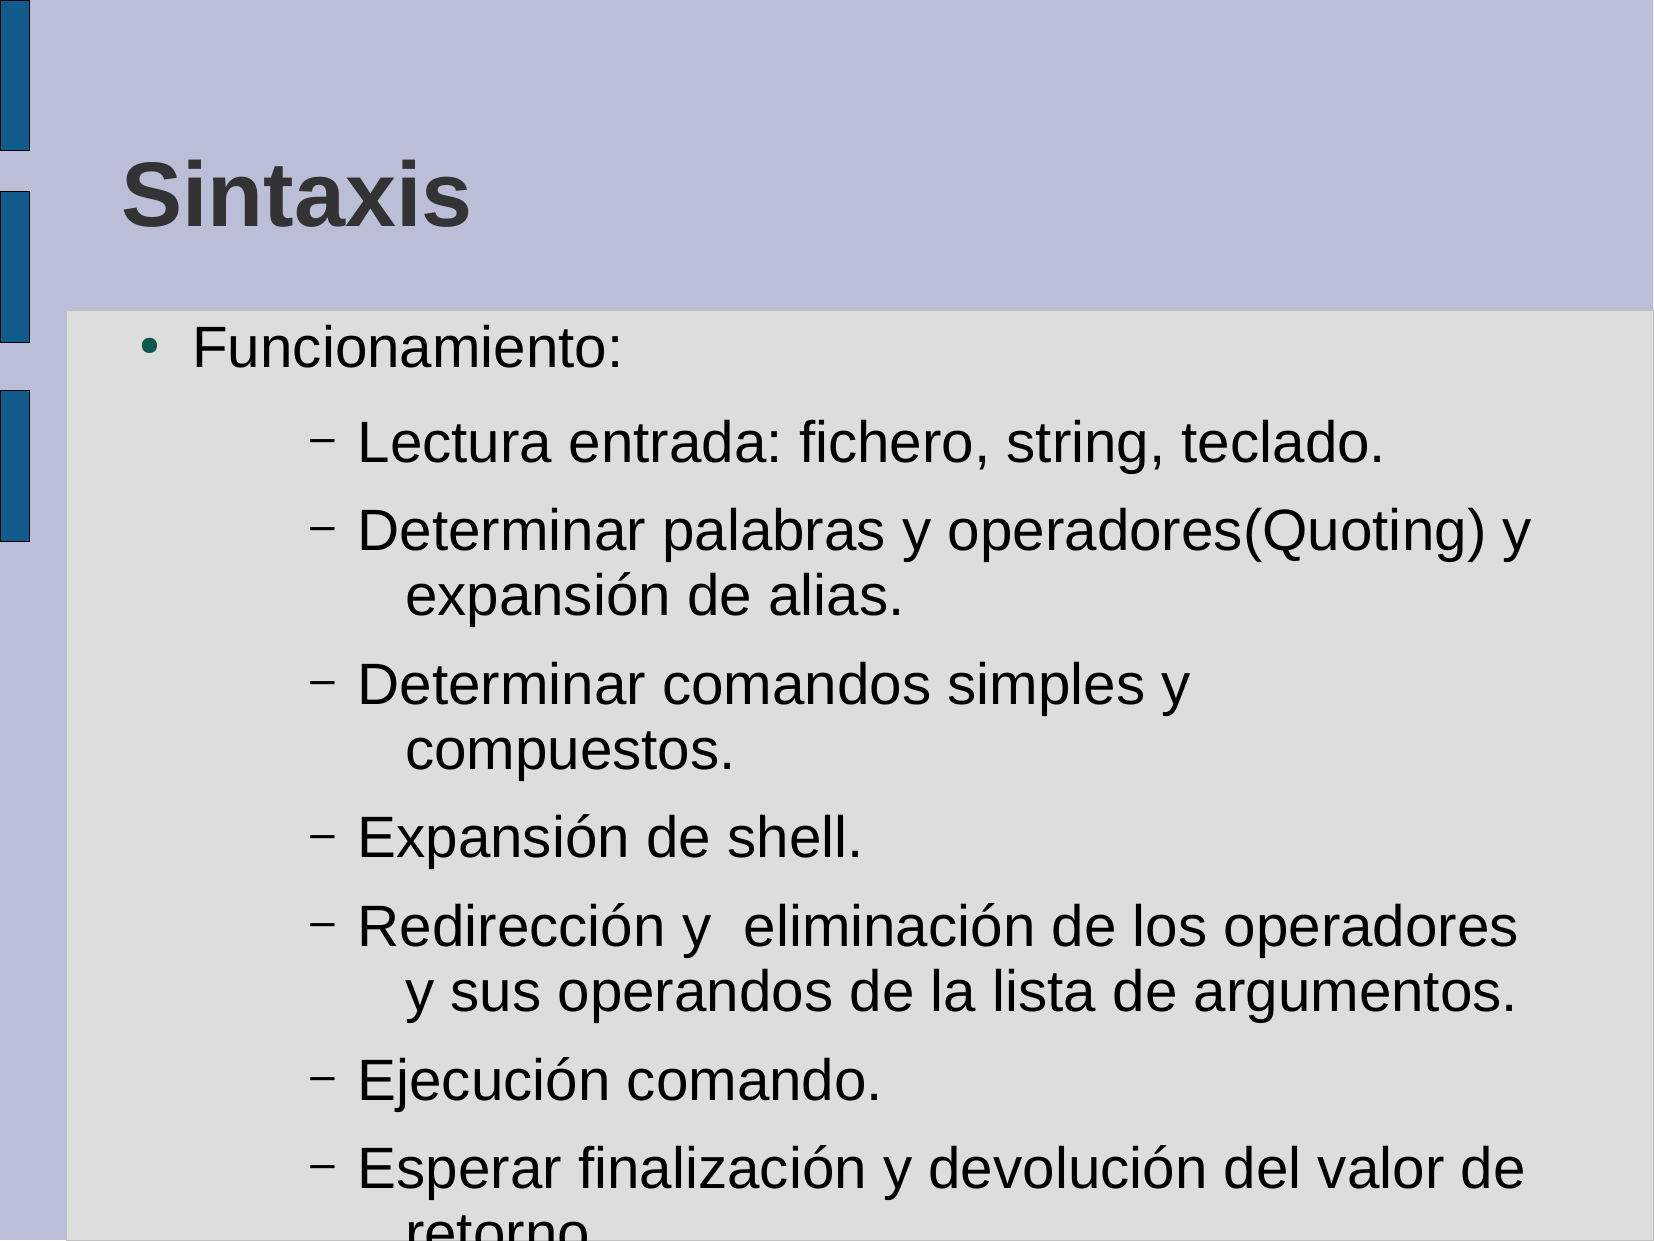

# Sintaxis
Funcionamiento:
Lectura entrada: fichero, string, teclado.
Determinar palabras y operadores(Quoting) y expansión de alias.
Determinar comandos simples y compuestos.
Expansión de shell.
Redirección y eliminación de los operadores y sus operandos de la lista de argumentos.
Ejecución comando.
Esperar finalización y devolución del valor de retorno.